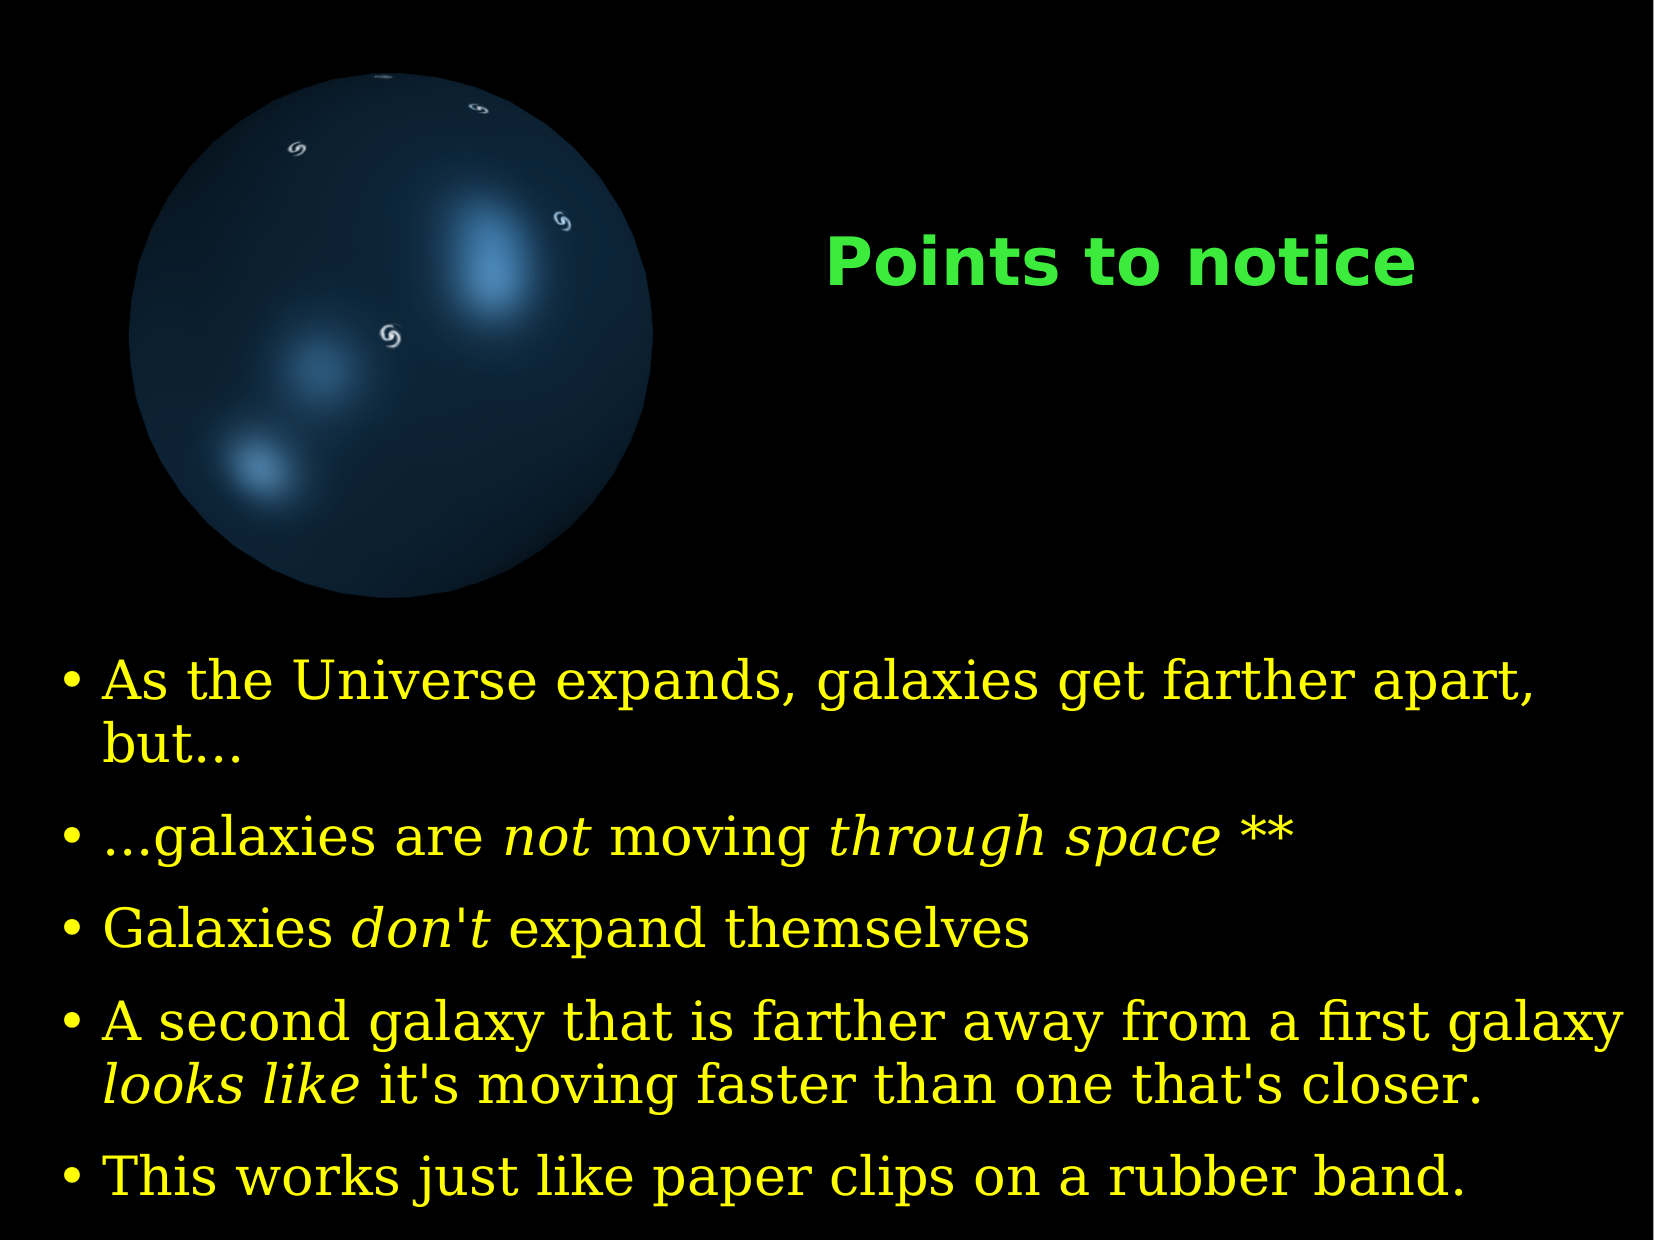

Points to notice
•	As the Universe expands, galaxies get farther apart, but...
•	...galaxies are not moving through space **
•	Galaxies don't expand themselves
•	A second galaxy that is farther away from a first galaxy looks like it's moving faster than one that's closer.
•	This works just like paper clips on a rubber band.